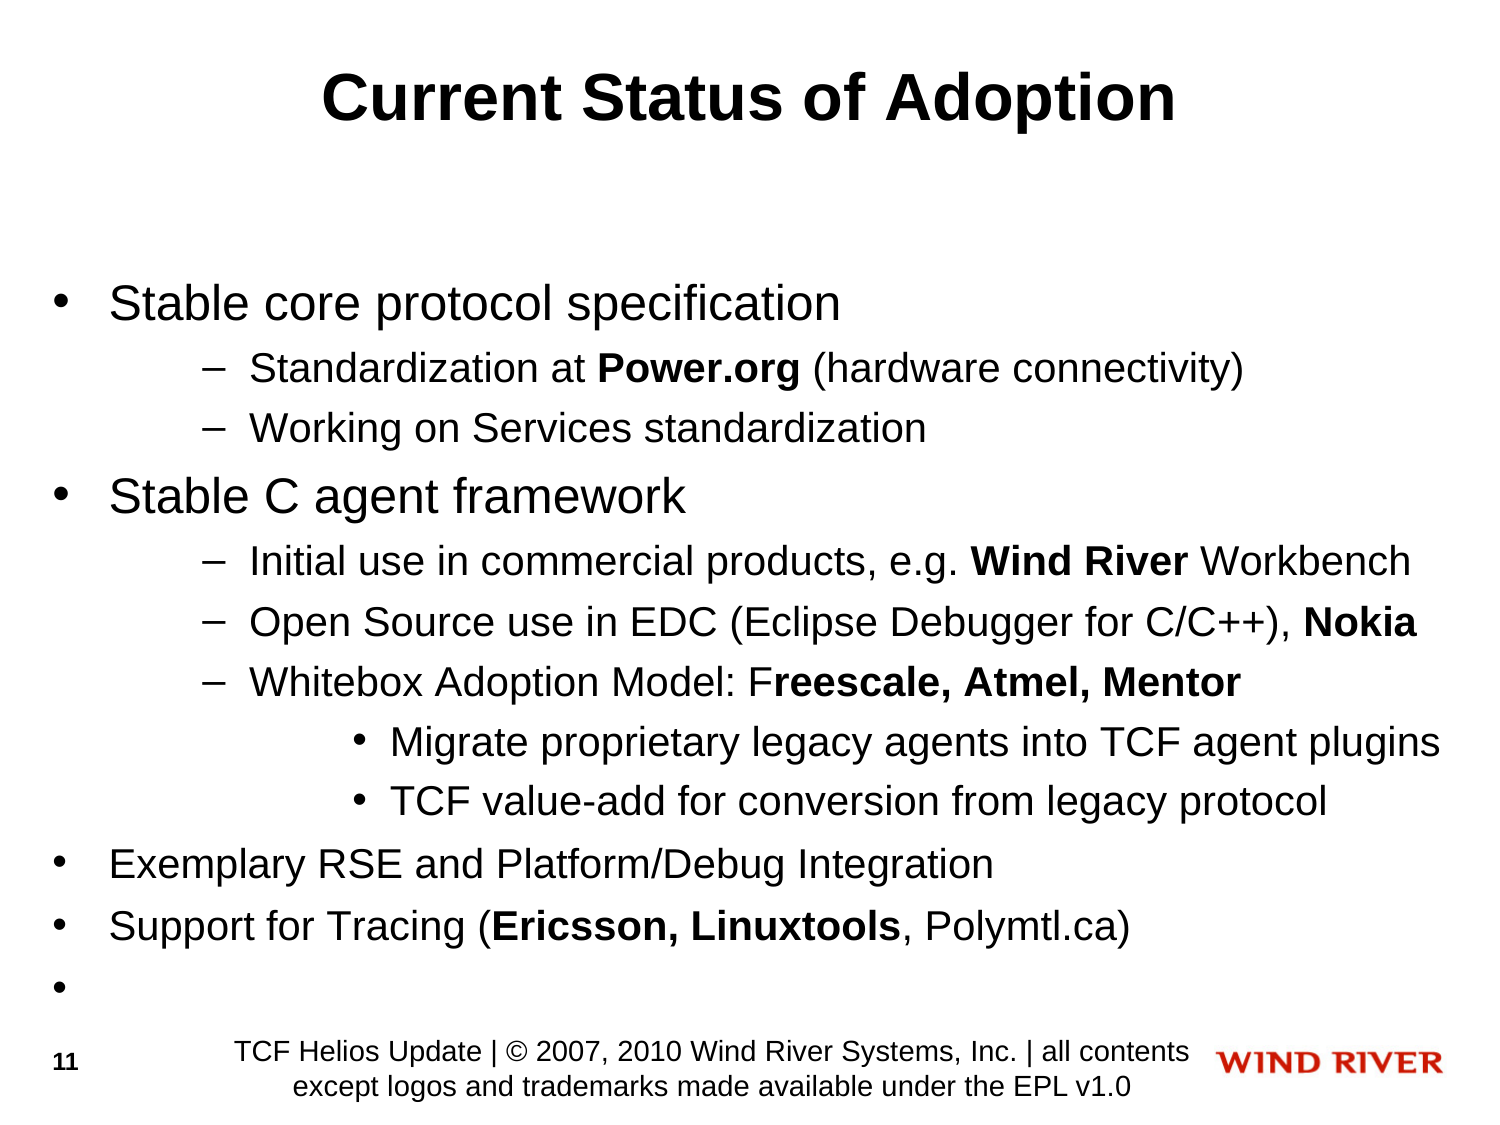

# Current Status of Adoption
Stable core protocol specification
Standardization at Power.org (hardware connectivity)
Working on Services standardization
Stable C agent framework
Initial use in commercial products, e.g. Wind River Workbench
Open Source use in EDC (Eclipse Debugger for C/C++), Nokia
Whitebox Adoption Model: Freescale, Atmel, Mentor
Migrate proprietary legacy agents into TCF agent plugins
TCF value-add for conversion from legacy protocol
Exemplary RSE and Platform/Debug Integration
Support for Tracing (Ericsson, Linuxtools, Polymtl.ca)
TCF Helios Update | © 2007, 2010 Wind River Systems, Inc. | all contents except logos and trademarks made available under the EPL v1.0